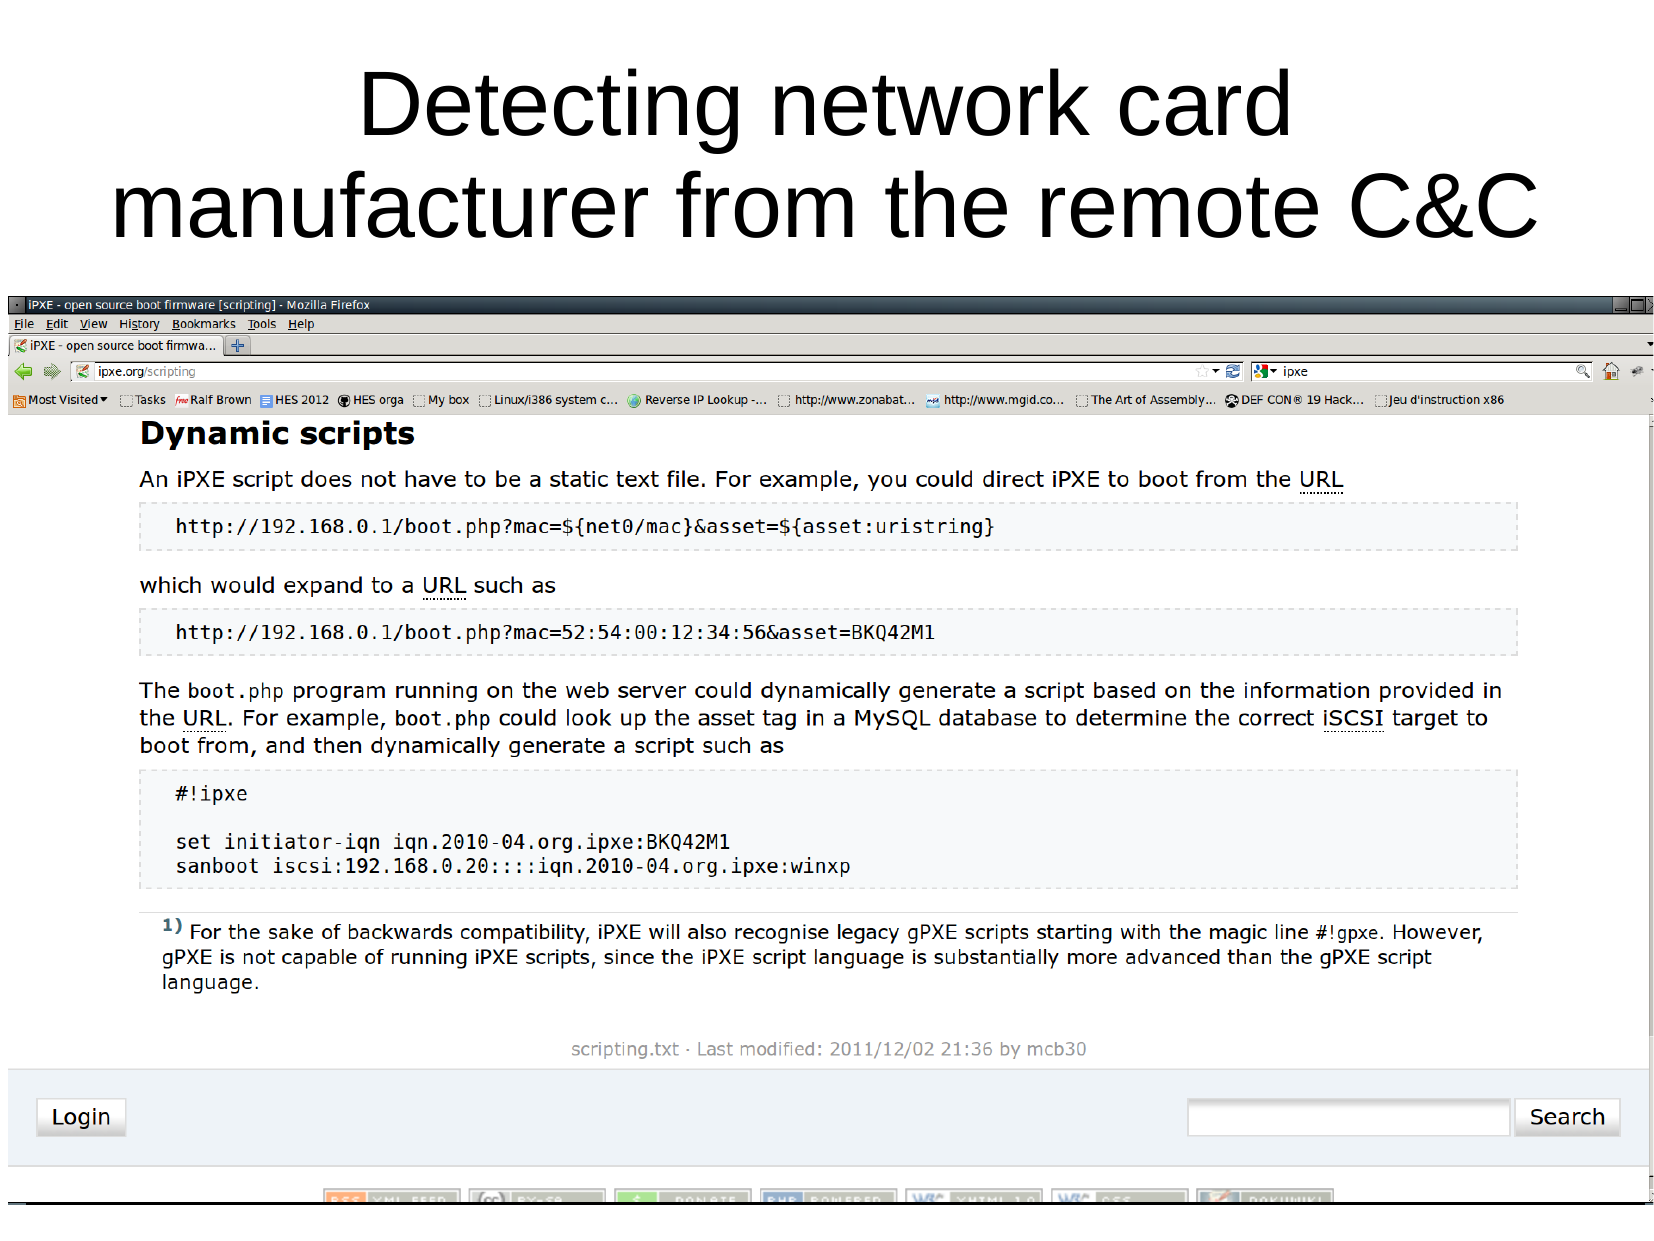

# Detecting network card manufacturer from the remote C&C
IPXE allows scripting. Eg : sending the MAC address as an URL parameter.
From the MAC, get the OUI number serverside.
From the OUI number, deduce manufacturer
Send the proper flashing tool as an embedded OS to the backdoor...